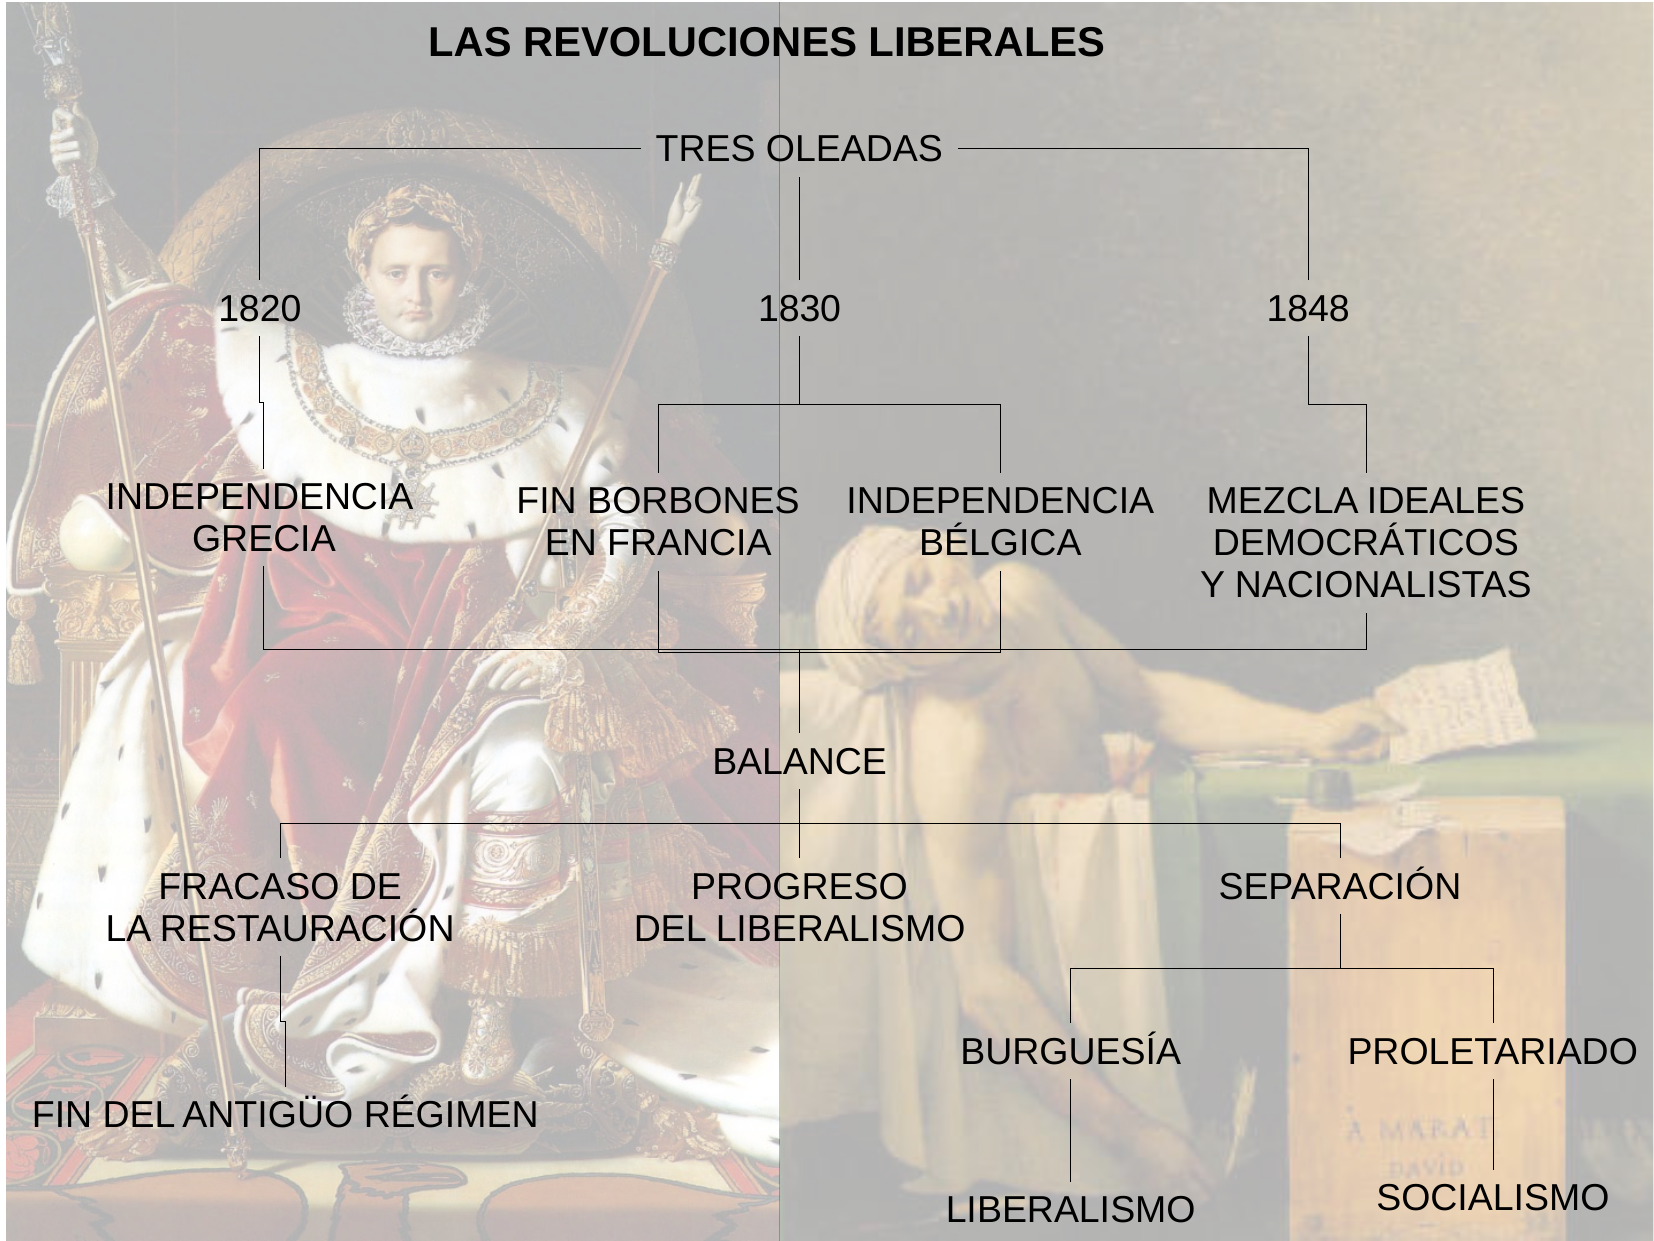

LAS REVOLUCIONES LIBERALES
TRES OLEADAS
1820
1830
1848
INDEPENDENCIA
GRECIA
FIN BORBONES
EN FRANCIA
INDEPENDENCIA
BÉLGICA
MEZCLA IDEALES
DEMOCRÁTICOS
Y NACIONALISTAS
BALANCE
FRACASO DE
LA RESTAURACIÓN
PROGRESO
DEL LIBERALISMO
SEPARACIÓN
BURGUESÍA
PROLETARIADO
FIN DEL ANTIGÜO RÉGIMEN
SOCIALISMO
LIBERALISMO